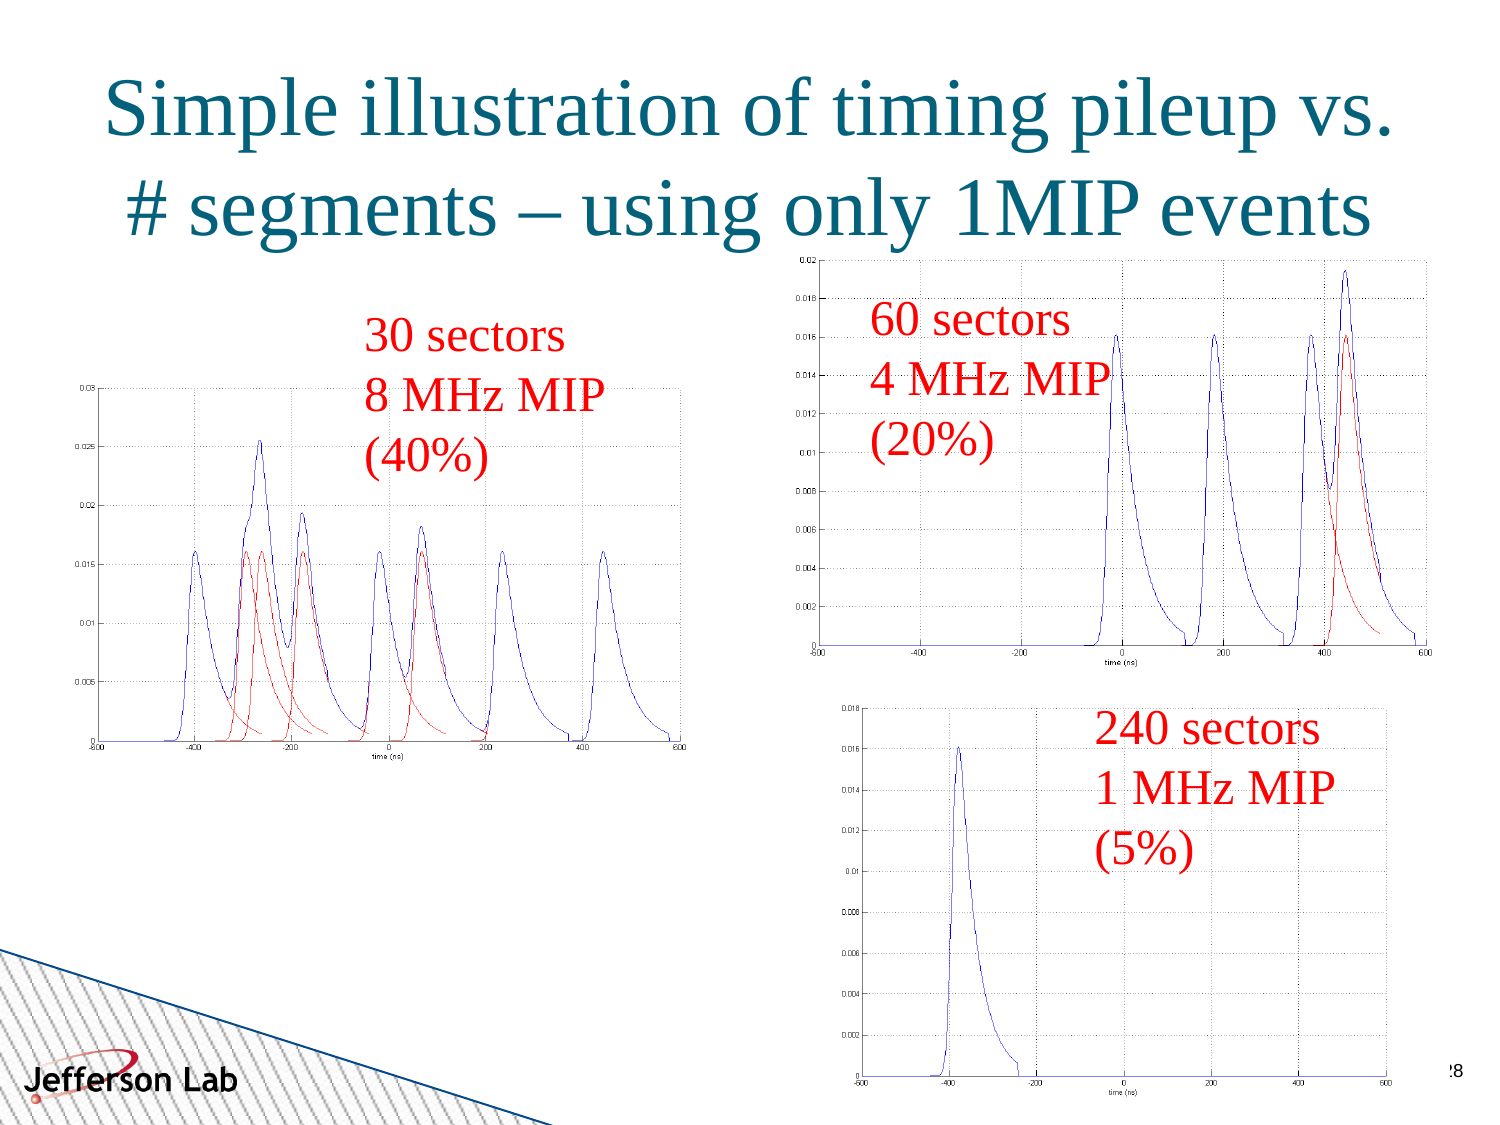

Simple illustration of timing pileup vs. # segments – using only 1MIP events
60 sectors
4 MHz MIP
(20%)
30 sectors
8 MHz MIP
(40%)
240 sectors
1 MHz MIP
(5%)
SoLID Collaboration Meeting